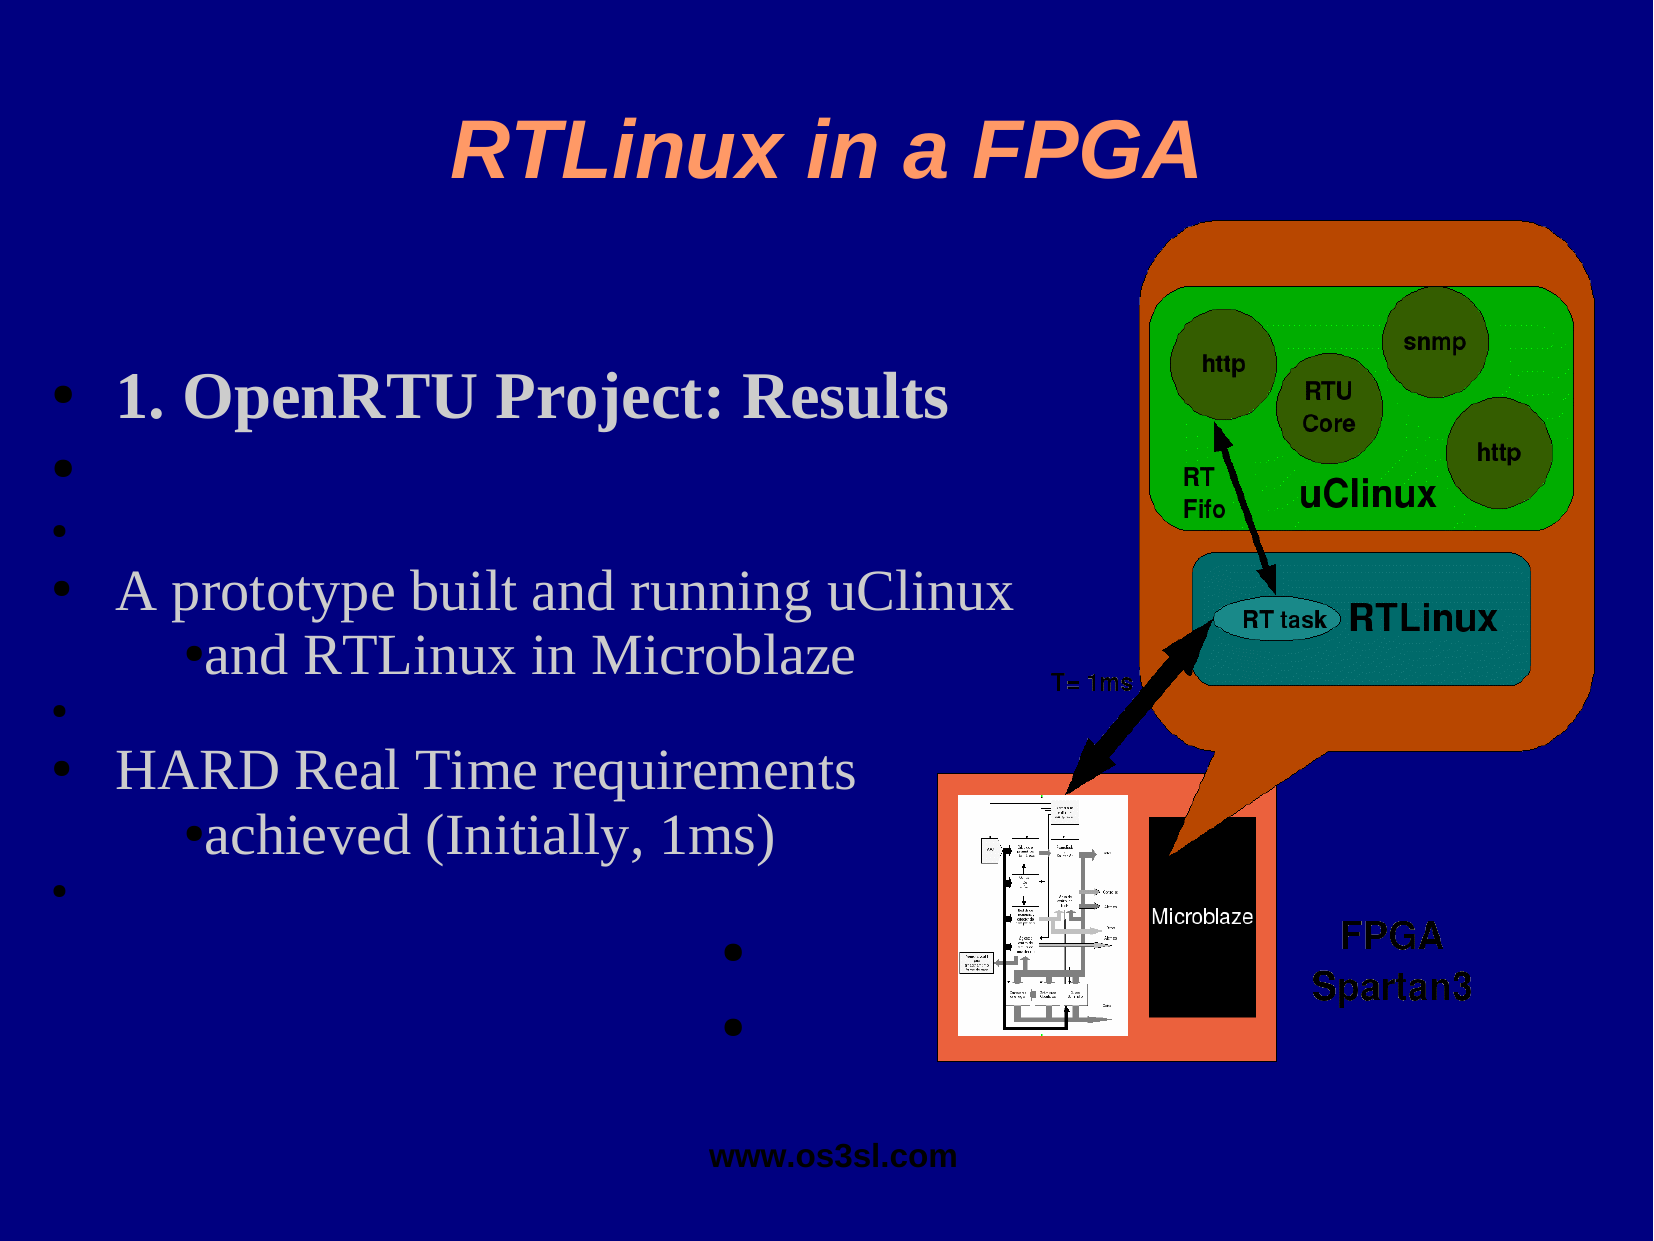

# RTLinux in a FPGA
1. OpenRTU Project: Results
A prototype built and running uClinux
and RTLinux in Microblaze
HARD Real Time requirements
achieved (Initially, 1ms)
www.os3sl.com